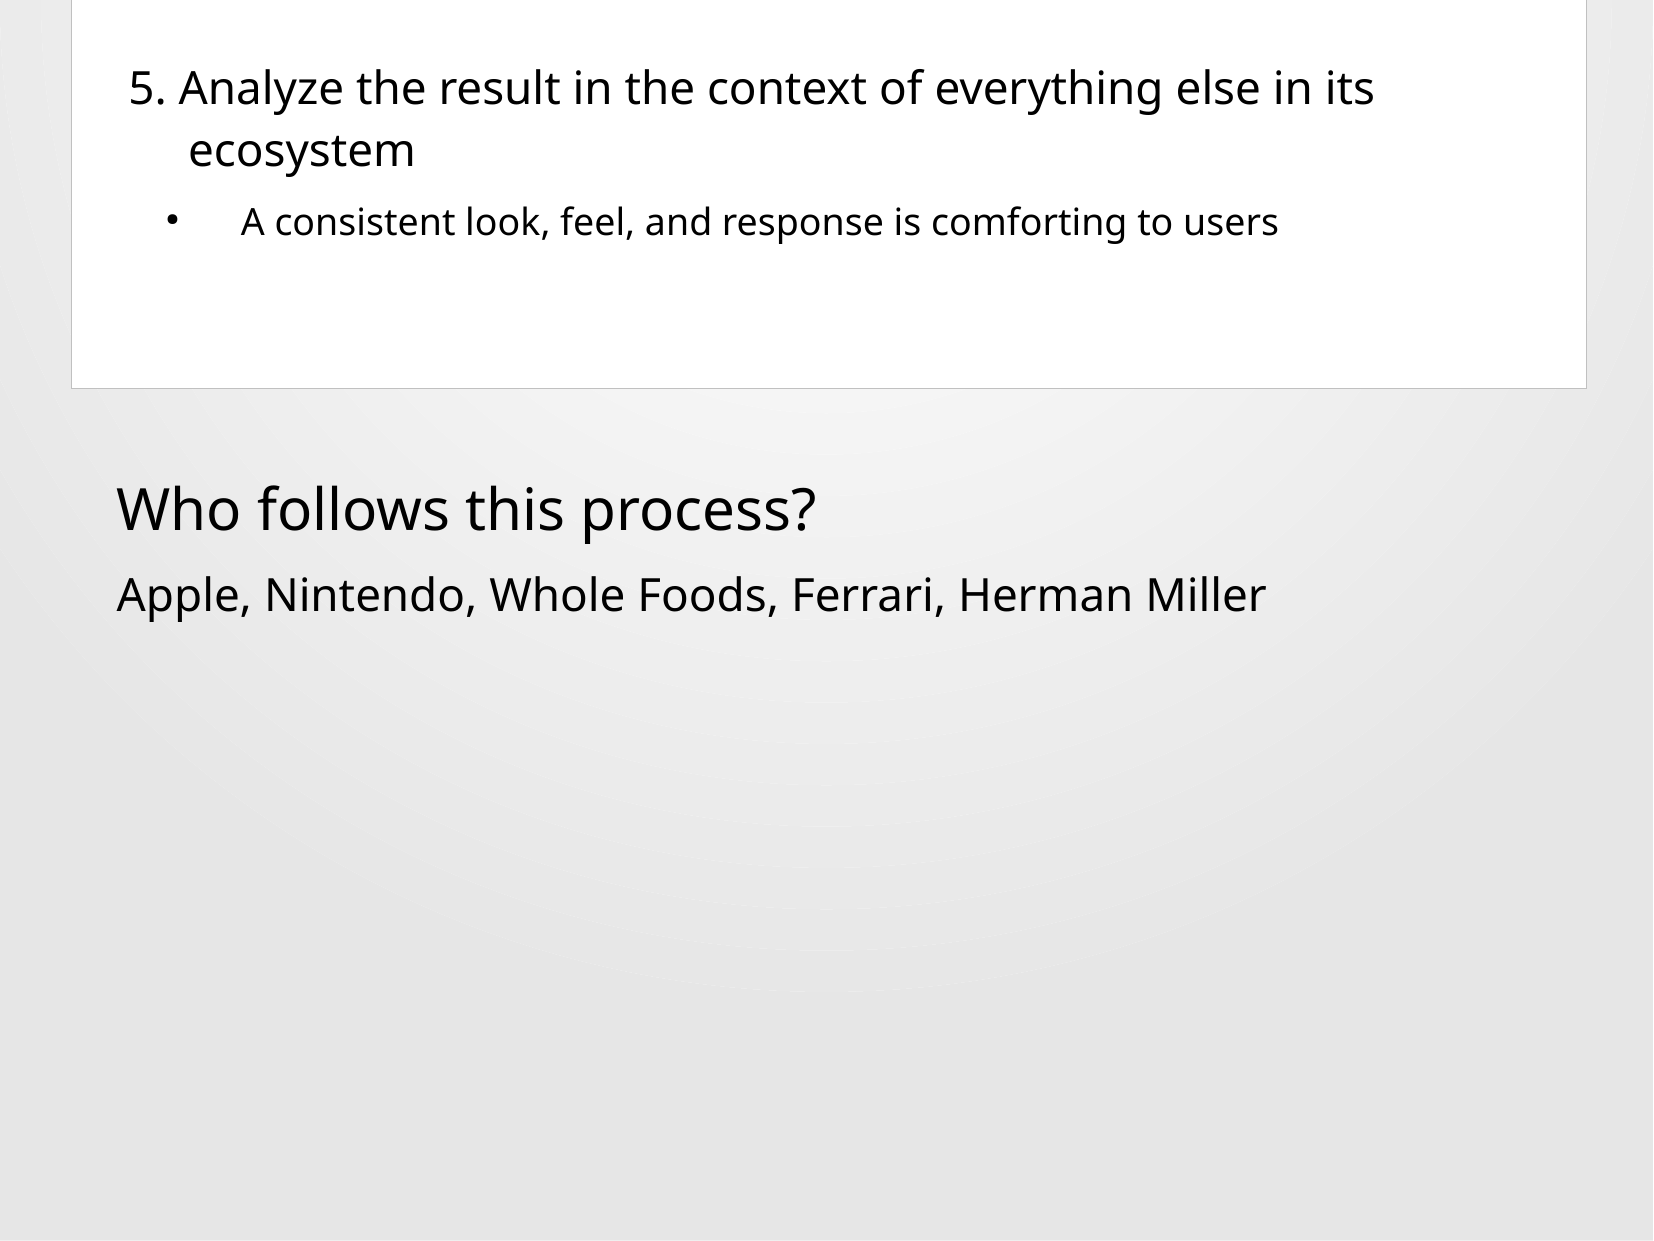

5. Analyze the result in the context of everything else in its
 ecosystem
A consistent look, feel, and response is comforting to users
Who follows this process?
Apple, Nintendo, Whole Foods, Ferrari, Herman Miller